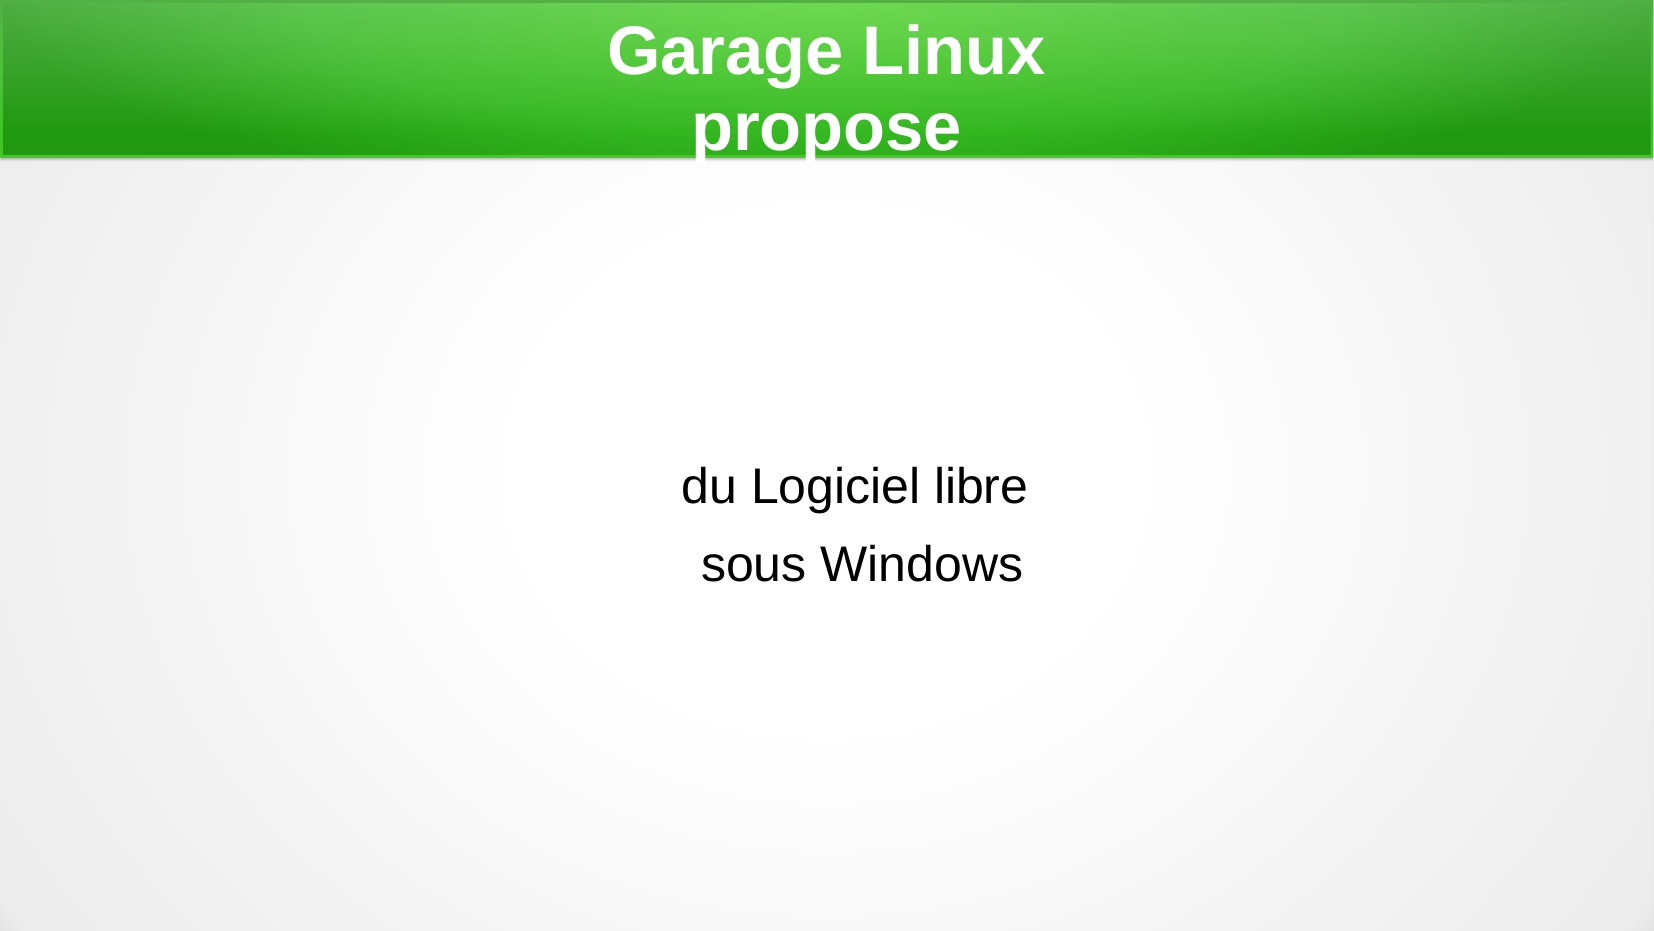

# Garage Linux propose
du Logiciel libre
sous Windows